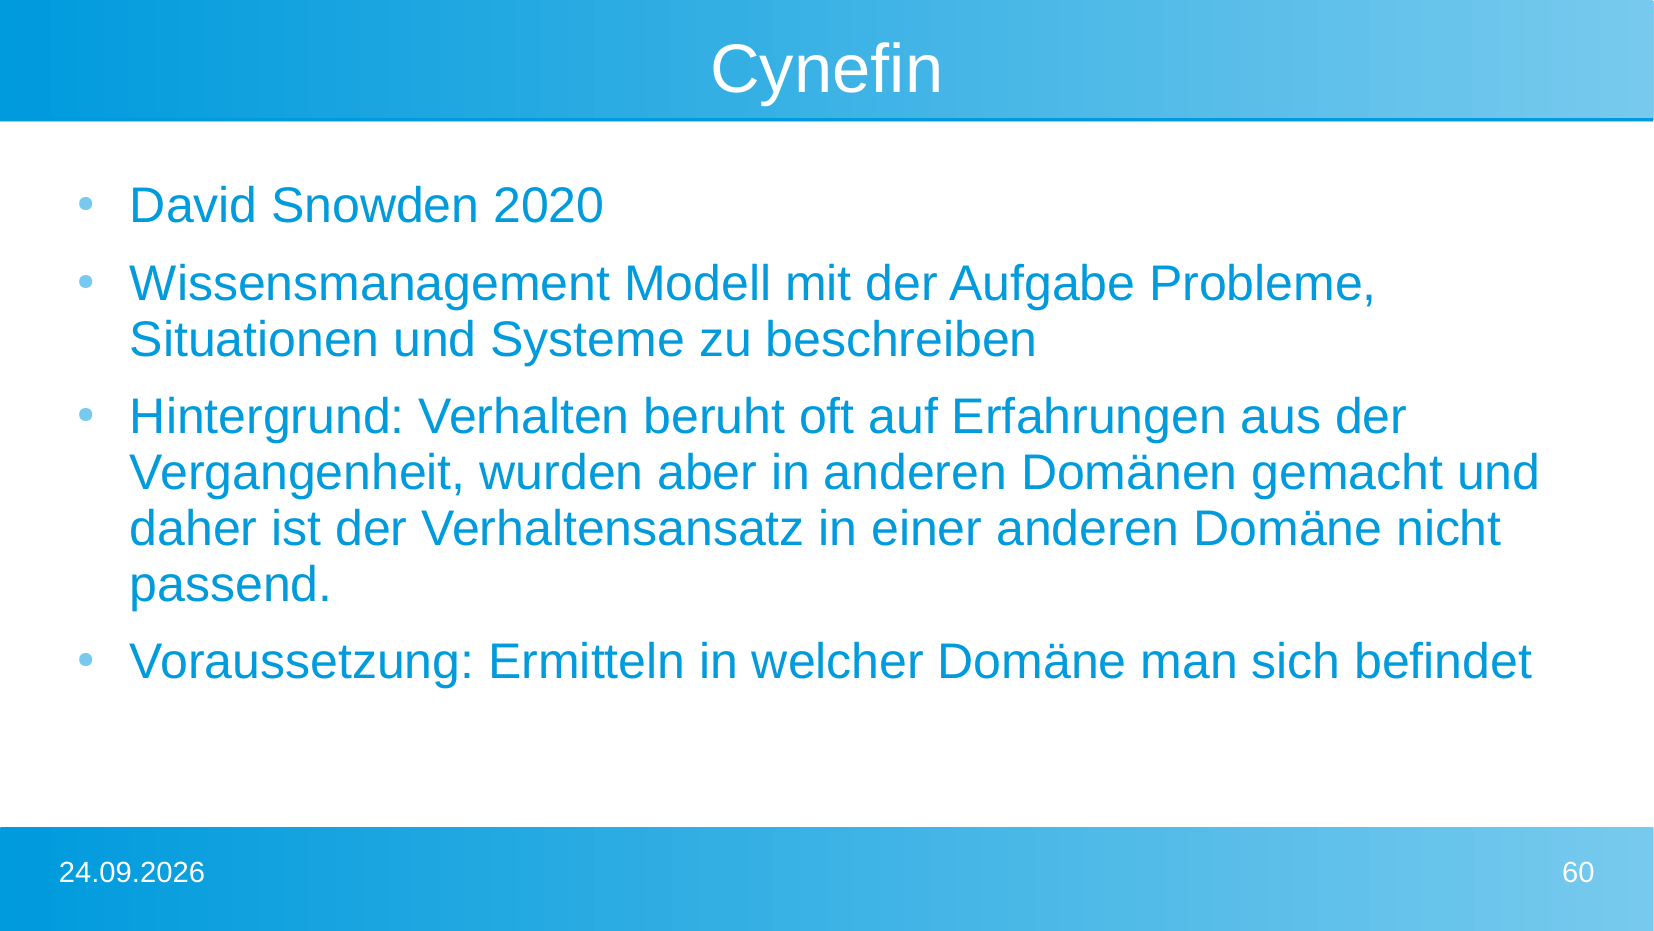

# Cynefin
David Snowden 2020
Wissensmanagement Modell mit der Aufgabe Probleme, Situationen und Systeme zu beschreiben
Hintergrund: Verhalten beruht oft auf Erfahrungen aus der Vergangenheit, wurden aber in anderen Domänen gemacht und daher ist der Verhaltensansatz in einer anderen Domäne nicht passend.
Voraussetzung: Ermitteln in welcher Domäne man sich befindet
60